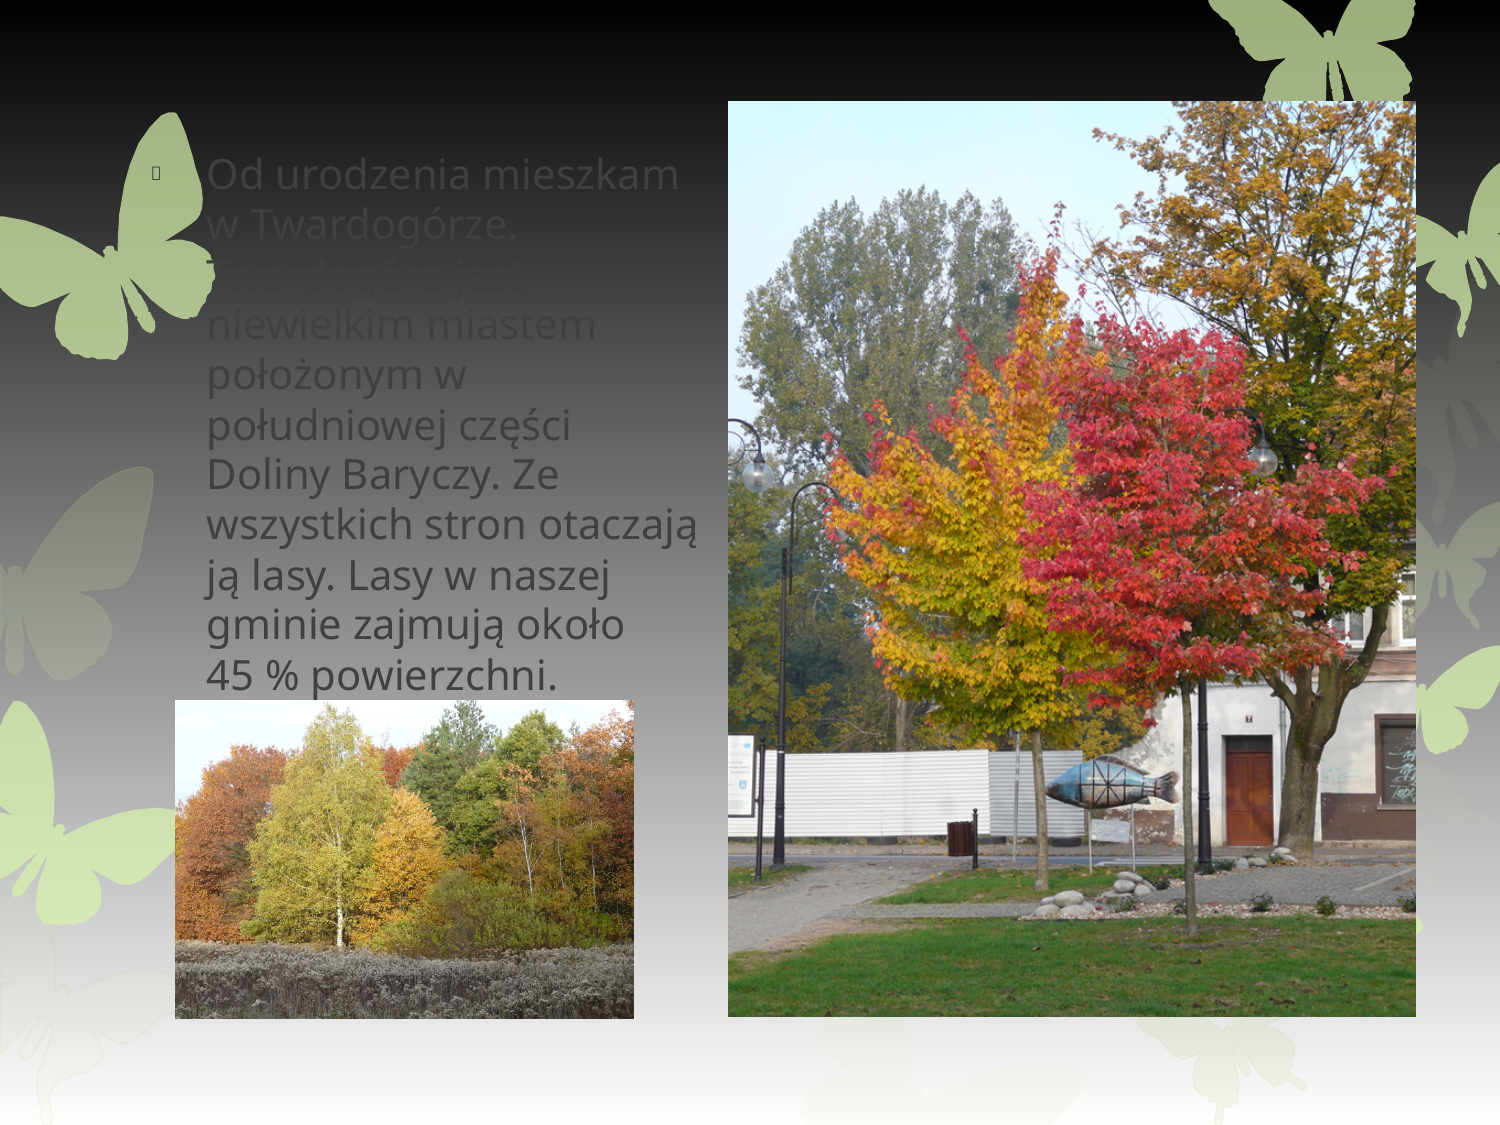

# Od urodzenia mieszkam w Twardogórze. Twardogóra jest niewielkim miastem położonym w południowej części Doliny Baryczy. Ze wszystkich stron otaczają ją lasy. Lasy w naszej gminie zajmują około 45 % powierzchni.